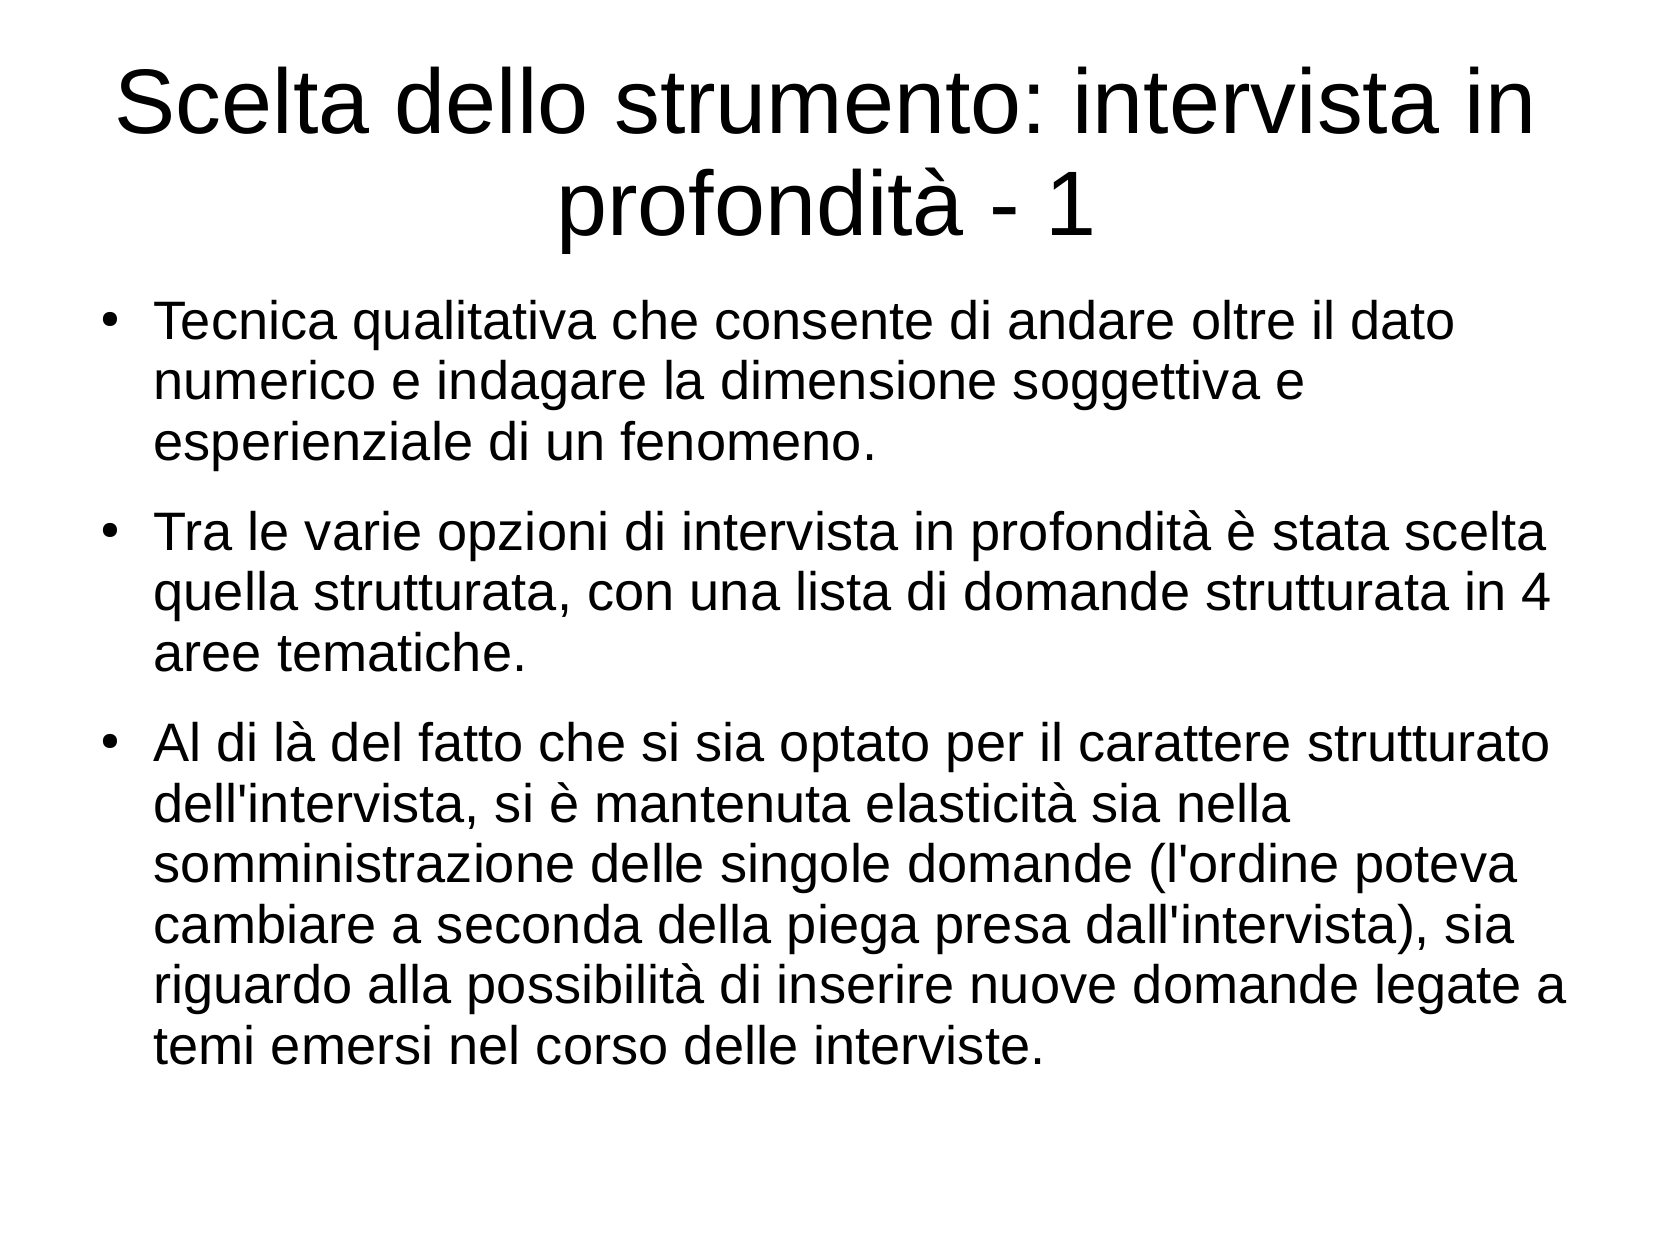

# Scelta dello strumento: intervista in profondità - 1
Tecnica qualitativa che consente di andare oltre il dato numerico e indagare la dimensione soggettiva e esperienziale di un fenomeno.
Tra le varie opzioni di intervista in profondità è stata scelta quella strutturata, con una lista di domande strutturata in 4 aree tematiche.
Al di là del fatto che si sia optato per il carattere strutturato dell'intervista, si è mantenuta elasticità sia nella somministrazione delle singole domande (l'ordine poteva cambiare a seconda della piega presa dall'intervista), sia riguardo alla possibilità di inserire nuove domande legate a temi emersi nel corso delle interviste.